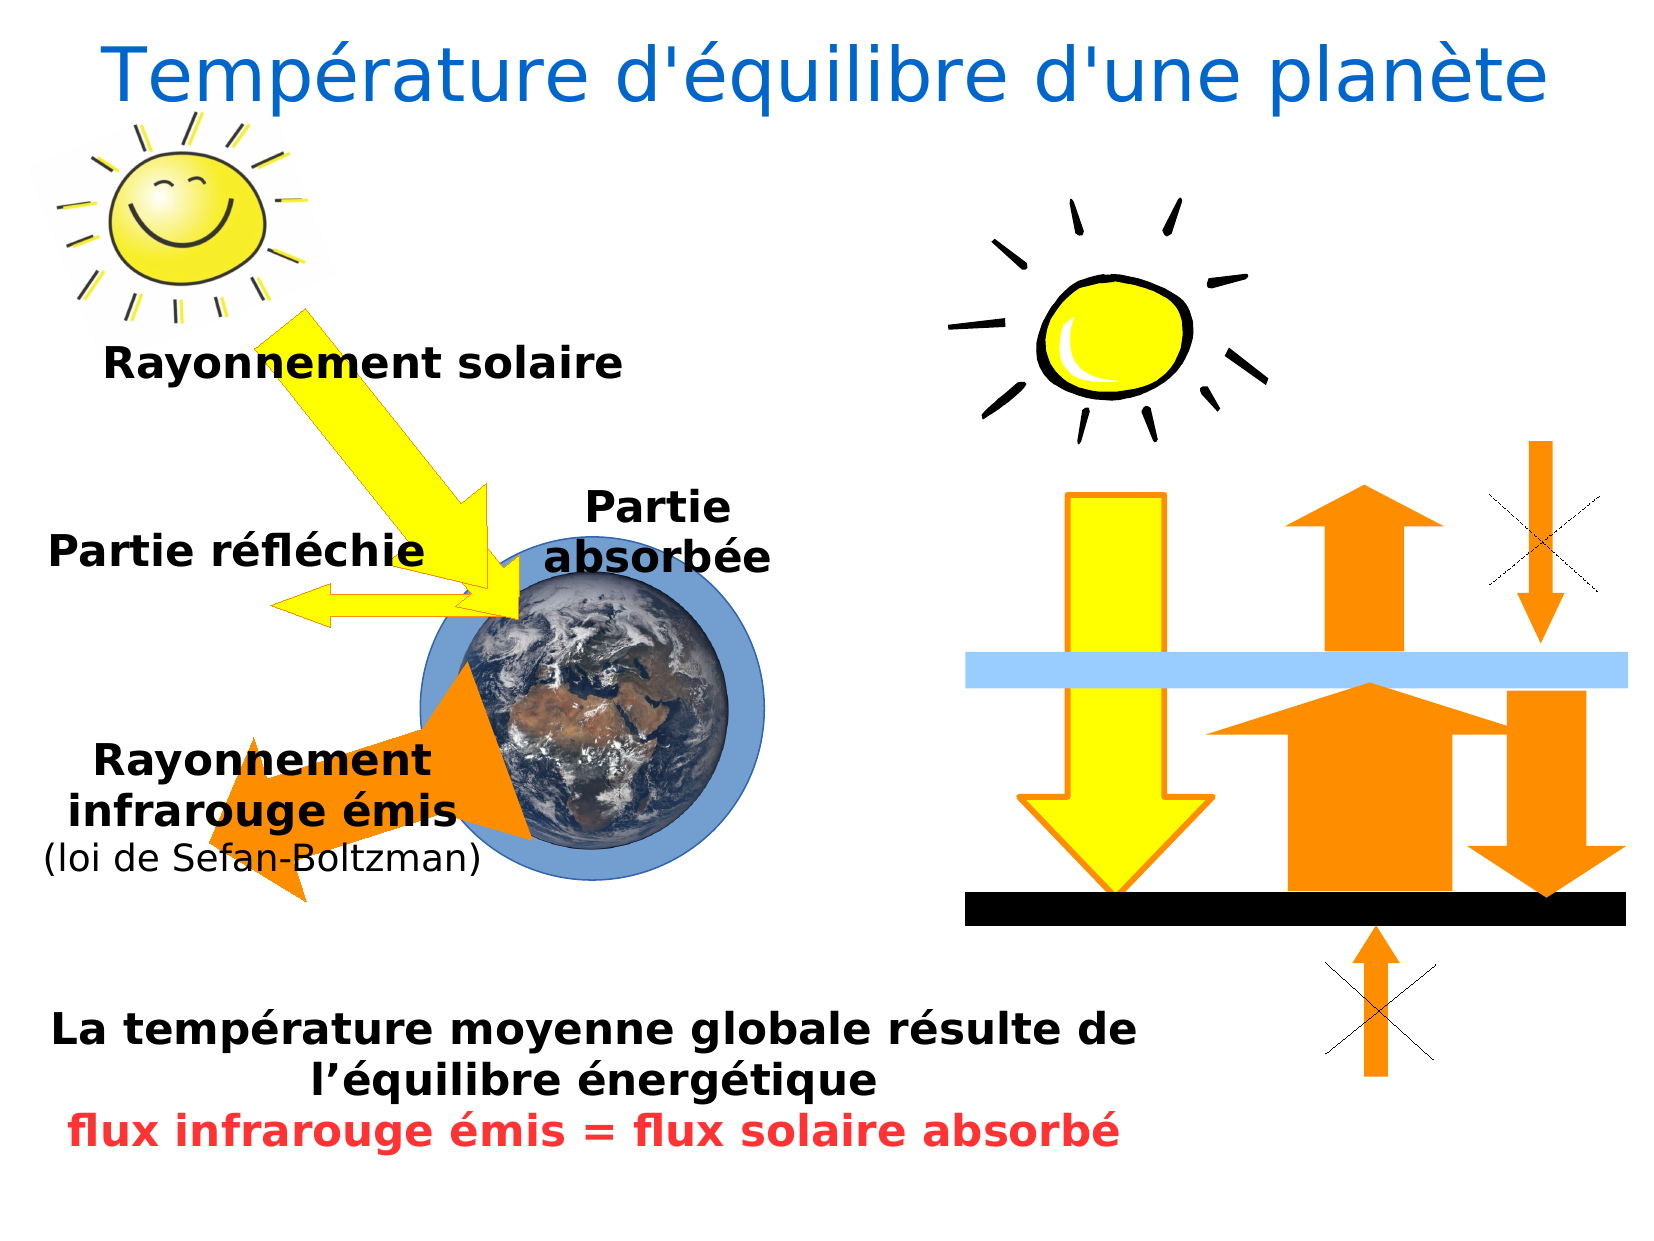

Température d'équilibre d'une planète
Rayonnement solaire
Partie absorbée
Partie réfléchie
Rayonnement infrarouge émis
(loi de Sefan-Boltzman)
La température moyenne globale résulte de l’équilibre énergétique
flux infrarouge émis = flux solaire absorbé